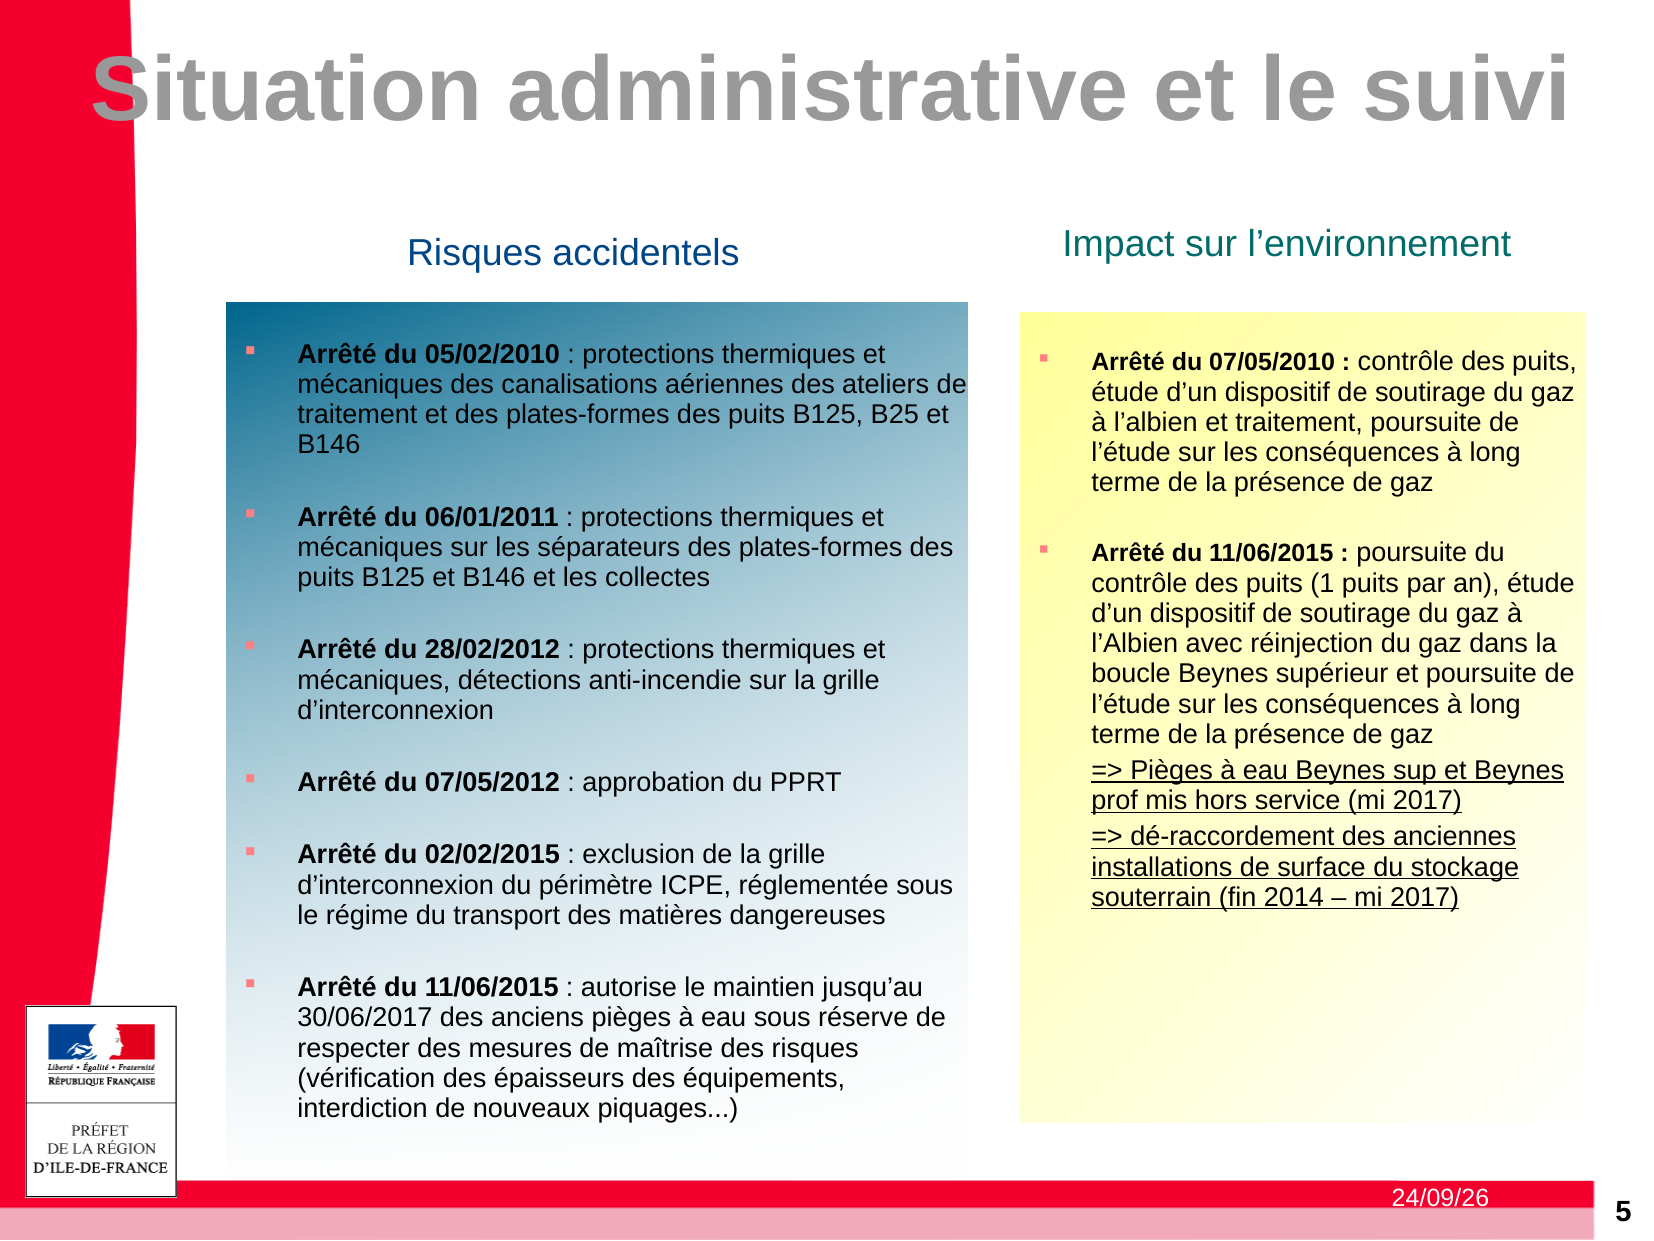

Situation administrative et le suivi
Impact sur l’environnement
Risques accidentels
# Arrêté du 05/02/2010 : protections thermiques et mécaniques des canalisations aériennes des ateliers de traitement et des plates-formes des puits B125, B25 et B146
Arrêté du 06/01/2011 : protections thermiques et mécaniques sur les séparateurs des plates-formes des puits B125 et B146 et les collectes
Arrêté du 28/02/2012 : protections thermiques et mécaniques, détections anti-incendie sur la grille d’interconnexion
Arrêté du 07/05/2012 : approbation du PPRT
Arrêté du 02/02/2015 : exclusion de la grille d’interconnexion du périmètre ICPE, réglementée sous le régime du transport des matières dangereuses
Arrêté du 11/06/2015 : autorise le maintien jusqu’au 30/06/2017 des anciens pièges à eau sous réserve de respecter des mesures de maîtrise des risques (vérification des épaisseurs des équipements, interdiction de nouveaux piquages...)
Arrêté du 07/05/2010 : contrôle des puits, étude d’un dispositif de soutirage du gaz à l’albien et traitement, poursuite de l’étude sur les conséquences à long terme de la présence de gaz
Arrêté du 11/06/2015 : poursuite du contrôle des puits (1 puits par an), étude d’un dispositif de soutirage du gaz à l’Albien avec réinjection du gaz dans la boucle Beynes supérieur et poursuite de l’étude sur les conséquences à long terme de la présence de gaz
=> Pièges à eau Beynes sup et Beynes prof mis hors service (mi 2017)
=> dé-raccordement des anciennes installations de surface du stockage souterrain (fin 2014 – mi 2017)
5